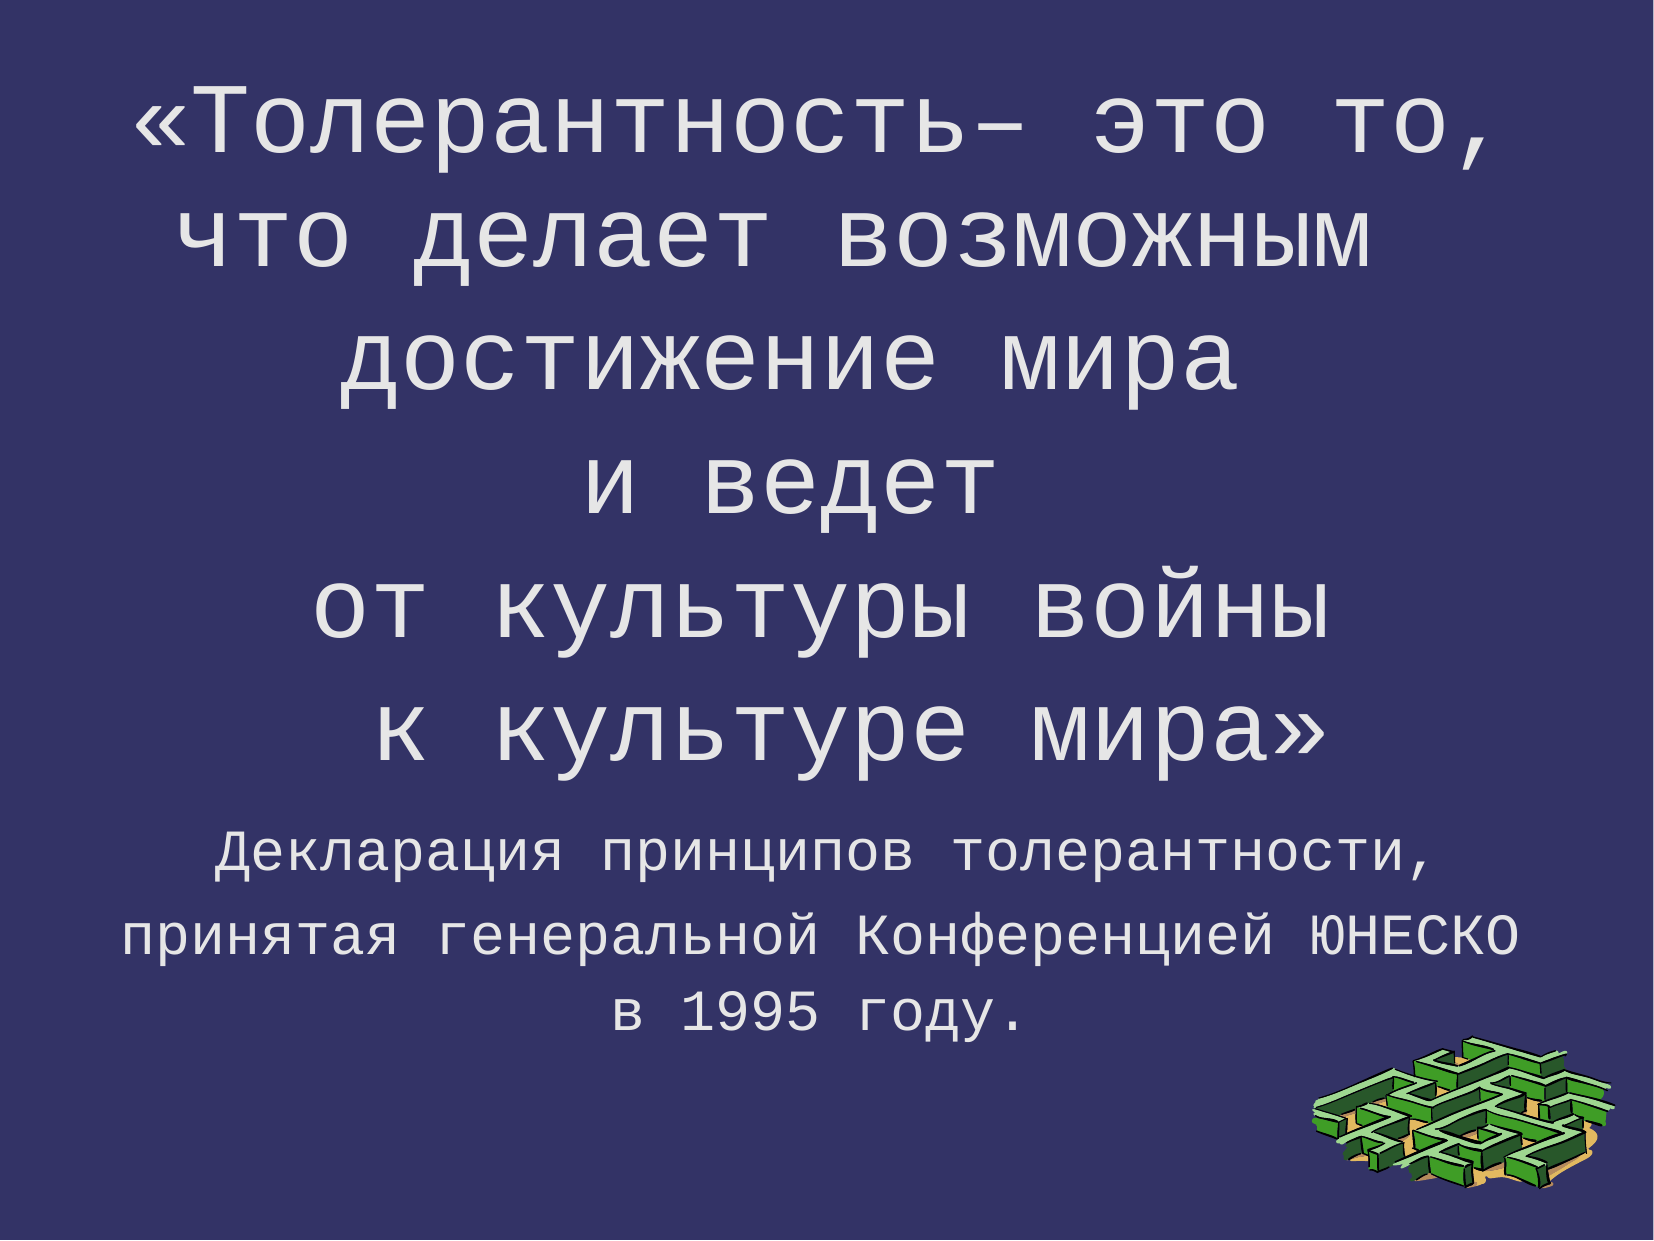

# «Толерантность– это то, что делает возможным
достижение мира
и ведет
от культуры войны
 к культуре мира»
 Декларация принципов толерантности,
принятая генеральной Конференцией ЮНЕСКО
 в 1995 году.